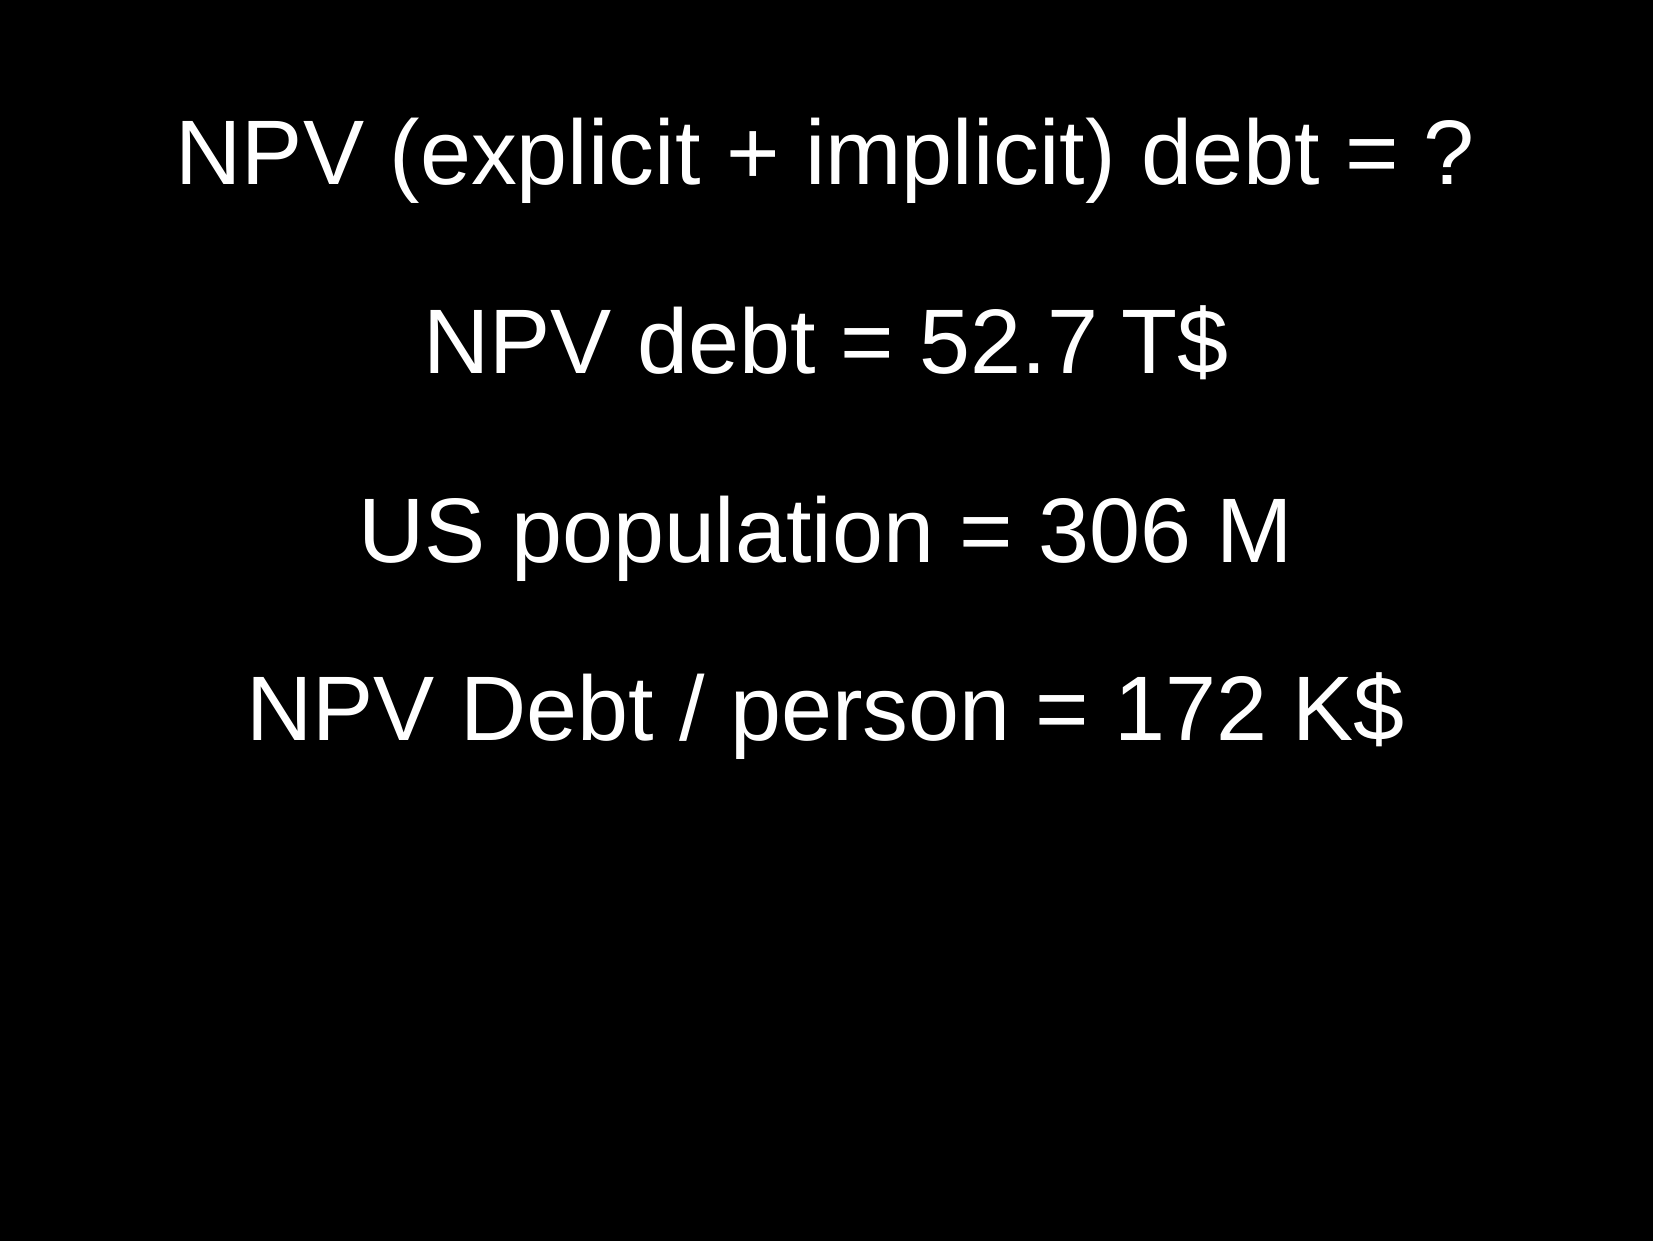

# NPV (explicit + implicit) debt = ?
NPV debt = 52.7 T$
US population = 306 M
NPV Debt / person = 172 K$